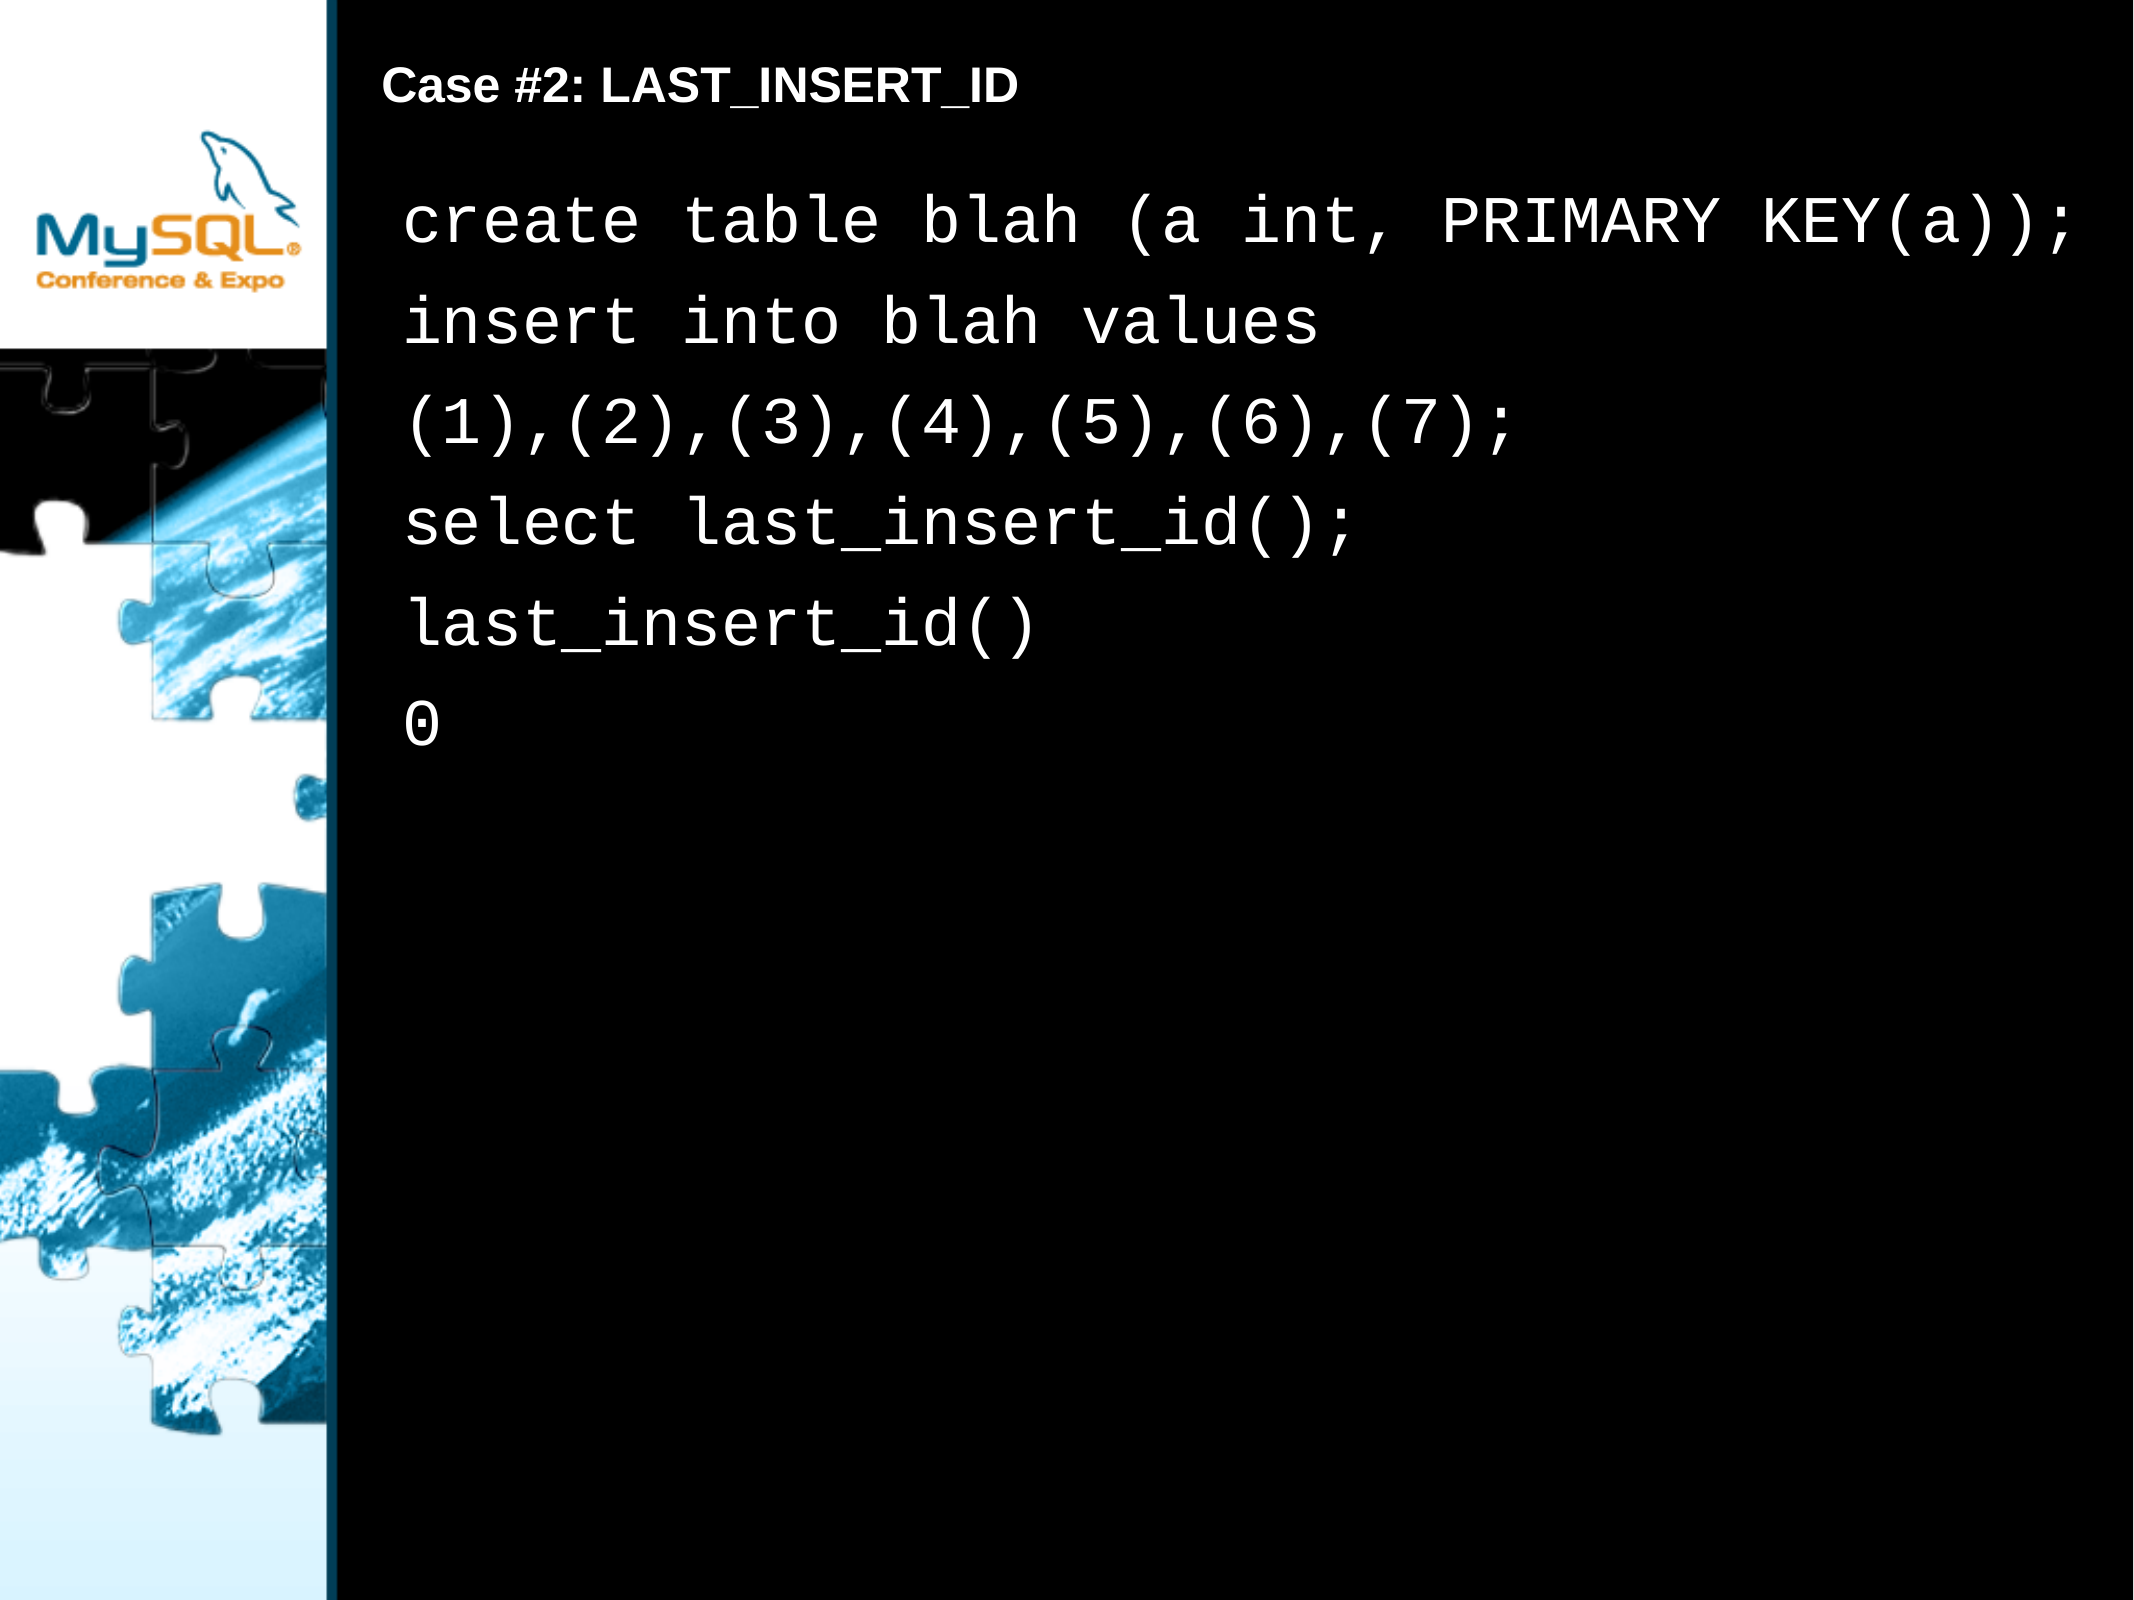

# Case #2: LAST_INSERT_ID
create table blah (a int, PRIMARY KEY(a));
insert into blah values
(1),(2),(3),(4),(5),(6),(7);
select last_insert_id();
last_insert_id()
0